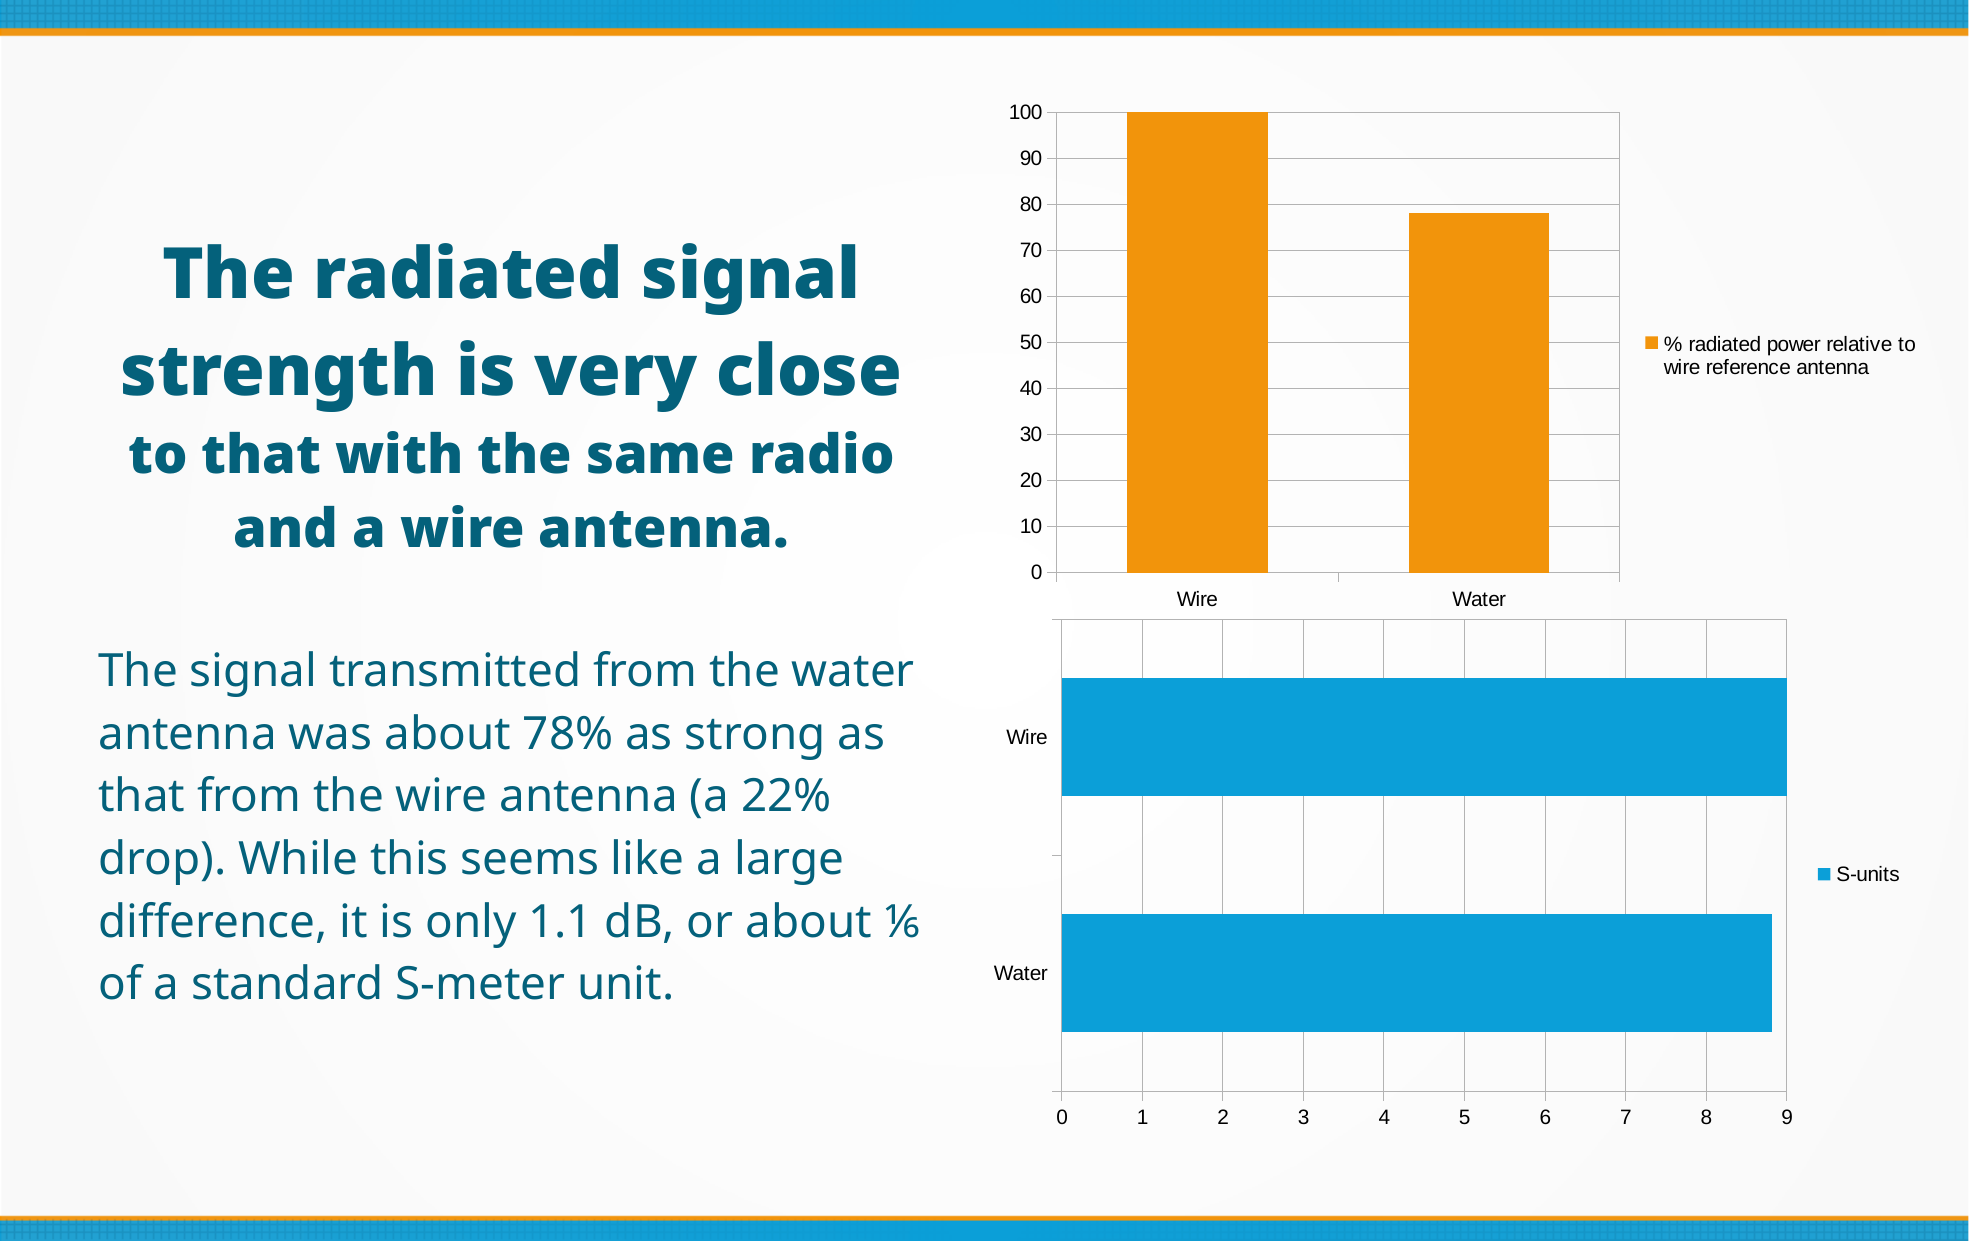

### Chart
| Category | % radiated power relative to wire reference antenna |
|---|---|
| Wire | 100.0 |
| Water | 78.0 |# The radiated signal strength is very close
to that with the same radio and a wire antenna.
The signal transmitted from the water antenna was about 78% as strong as that from the wire antenna (a 22% drop). While this seems like a large difference, it is only 1.1 dB, or about ⅙ of a standard S-meter unit.
### Chart
| Category | S-units |
|---|---|
| Water | 8.82 |
| Wire | 9.0 |